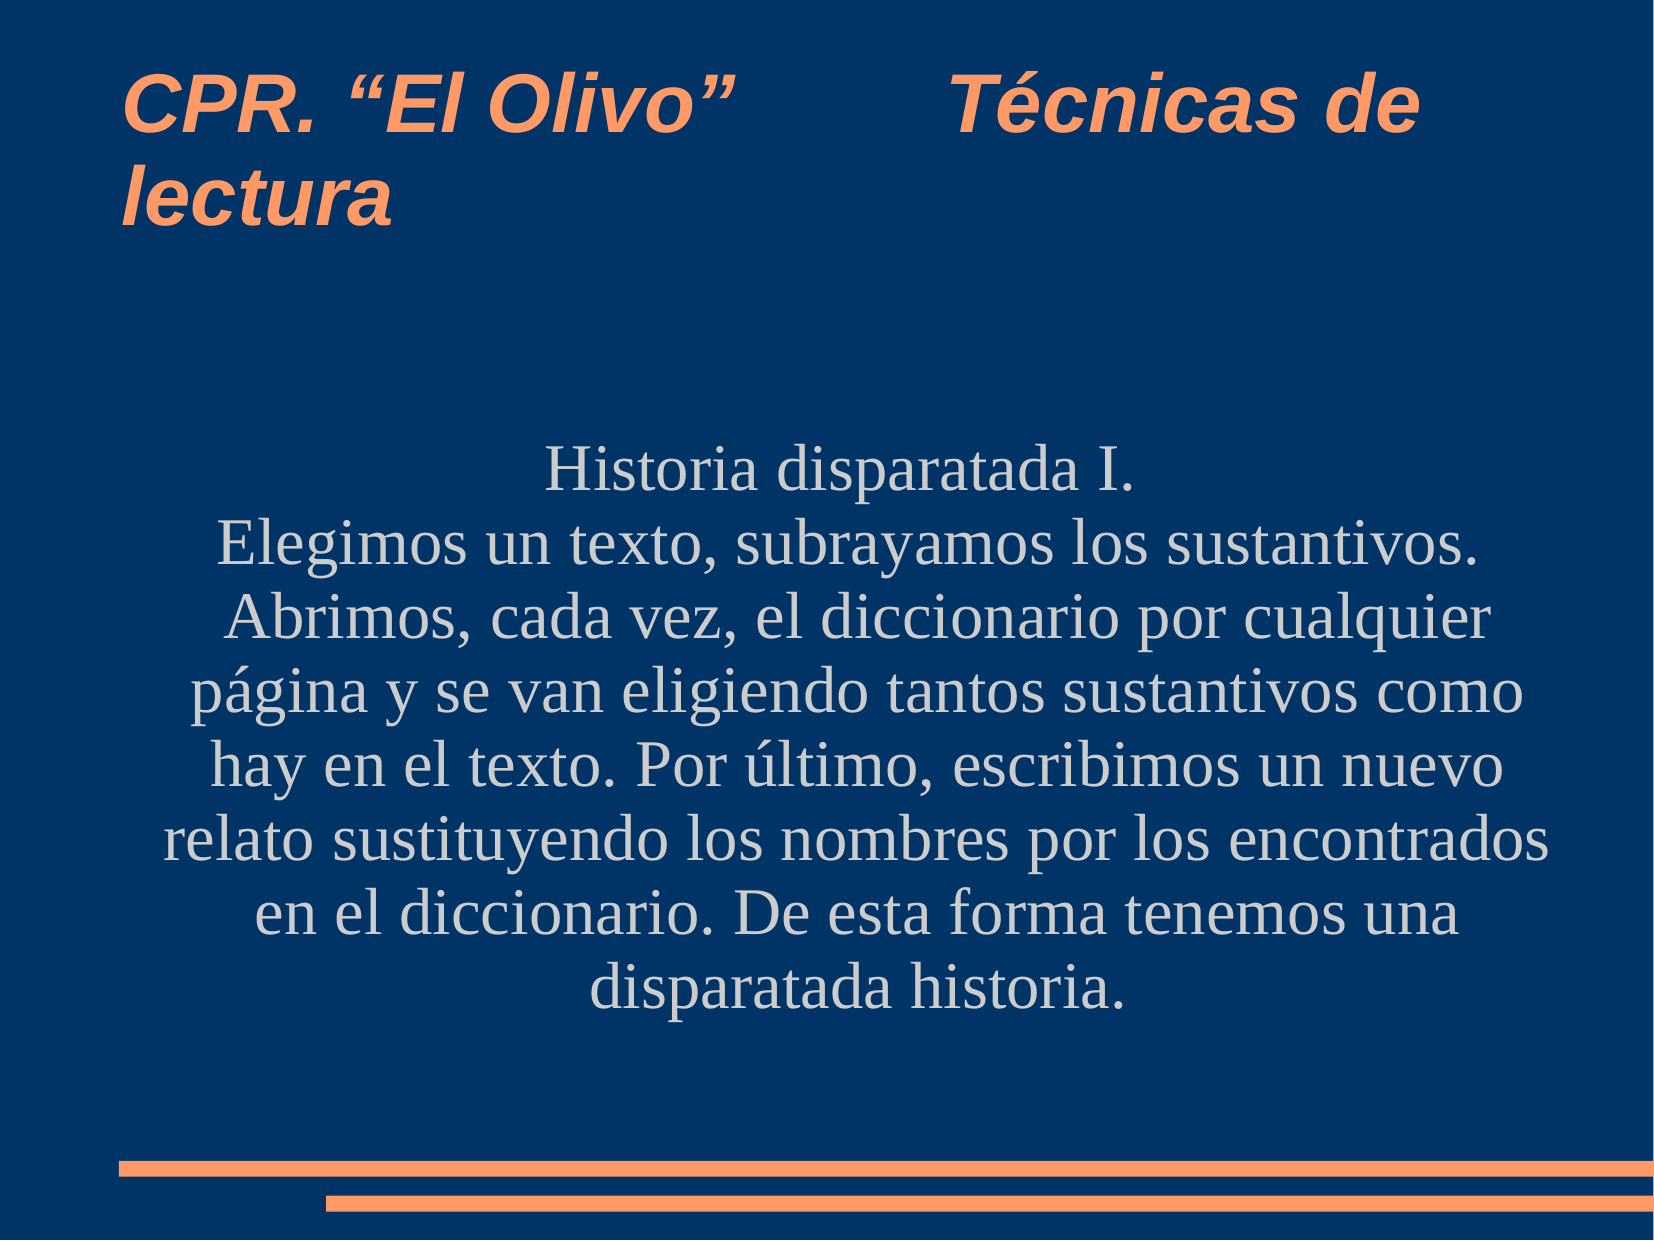

# CPR. “El Olivo” Técnicas de lectura
Historia disparatada I.
 Elegimos un texto, subrayamos los sustantivos. Abrimos, cada vez, el diccionario por cualquier página y se van eligiendo tantos sustantivos como hay en el texto. Por último, escribimos un nuevo relato sustituyendo los nombres por los encontrados en el diccionario. De esta forma tenemos una disparatada historia.